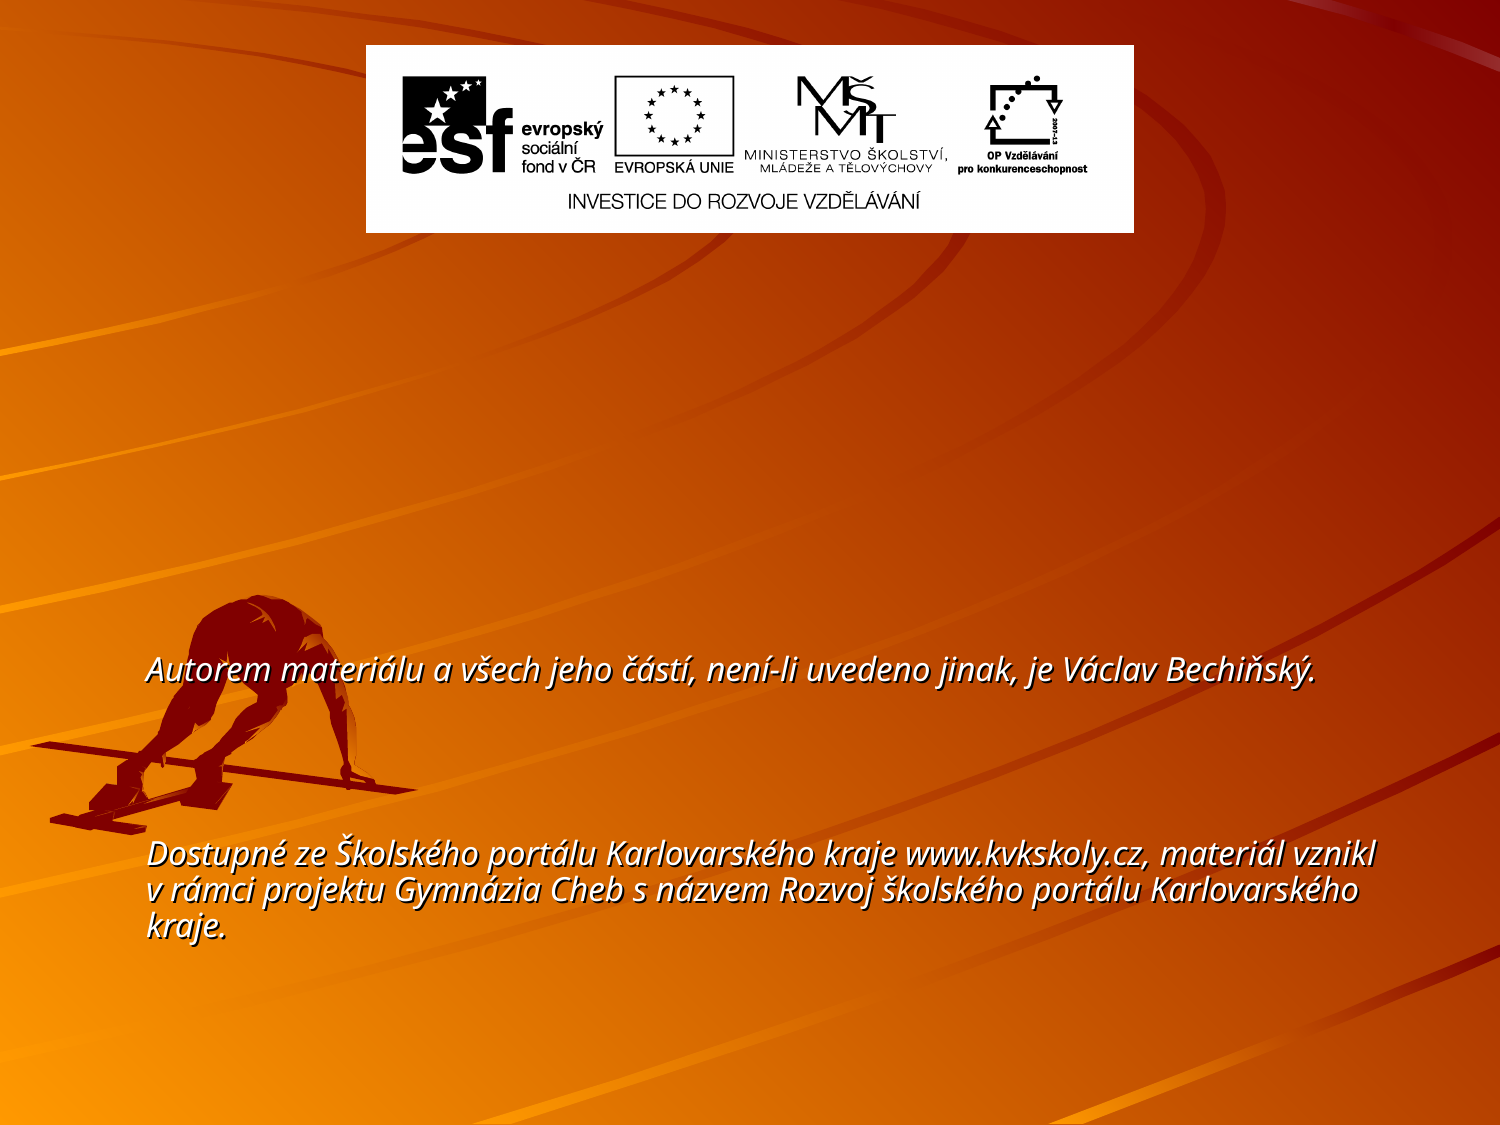

# Autorem materiálu a všech jeho částí, není-li uvedeno jinak, je Václav Bechiňský.
	Dostupné ze Školského portálu Karlovarského kraje www.kvkskoly.cz, materiál vznikl v rámci projektu Gymnázia Cheb s názvem Rozvoj školského portálu Karlovarského kraje.